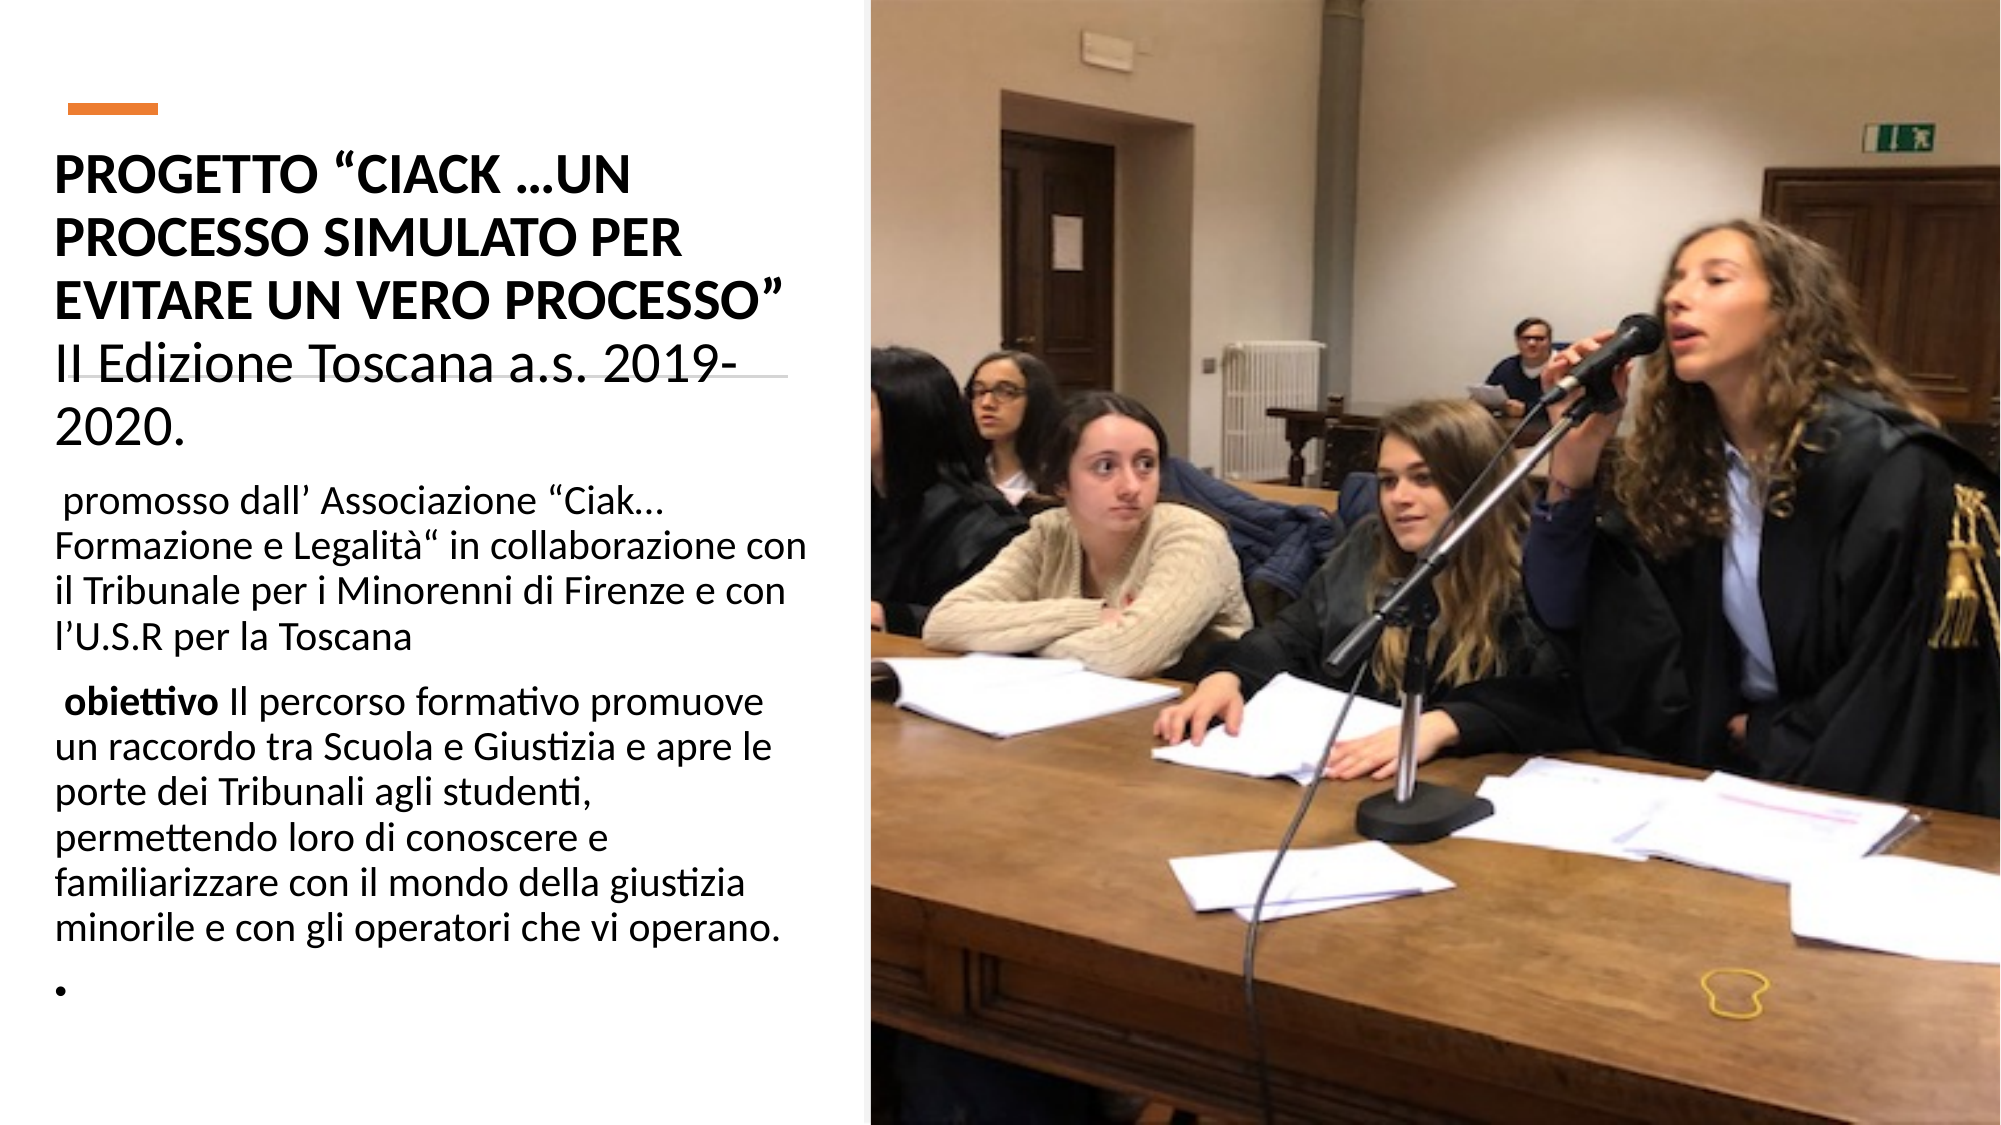

# PROGETTO “CIACK …UN PROCESSO SIMULATO PER EVITARE UN VERO PROCESSO” II Edizione Toscana a.s. 2019-2020.
 promosso dall’ Associazione “Ciak…Formazione e Legalità“ in collaborazione con il Tribunale per i Minorenni di Firenze e con l’U.S.R per la Toscana
 obiettivo Il percorso formativo promuove un raccordo tra Scuola e Giustizia e apre le porte dei Tribunali agli studenti, permettendo loro di conoscere e familiarizzare con il mondo della giustizia minorile e con gli operatori che vi operano.